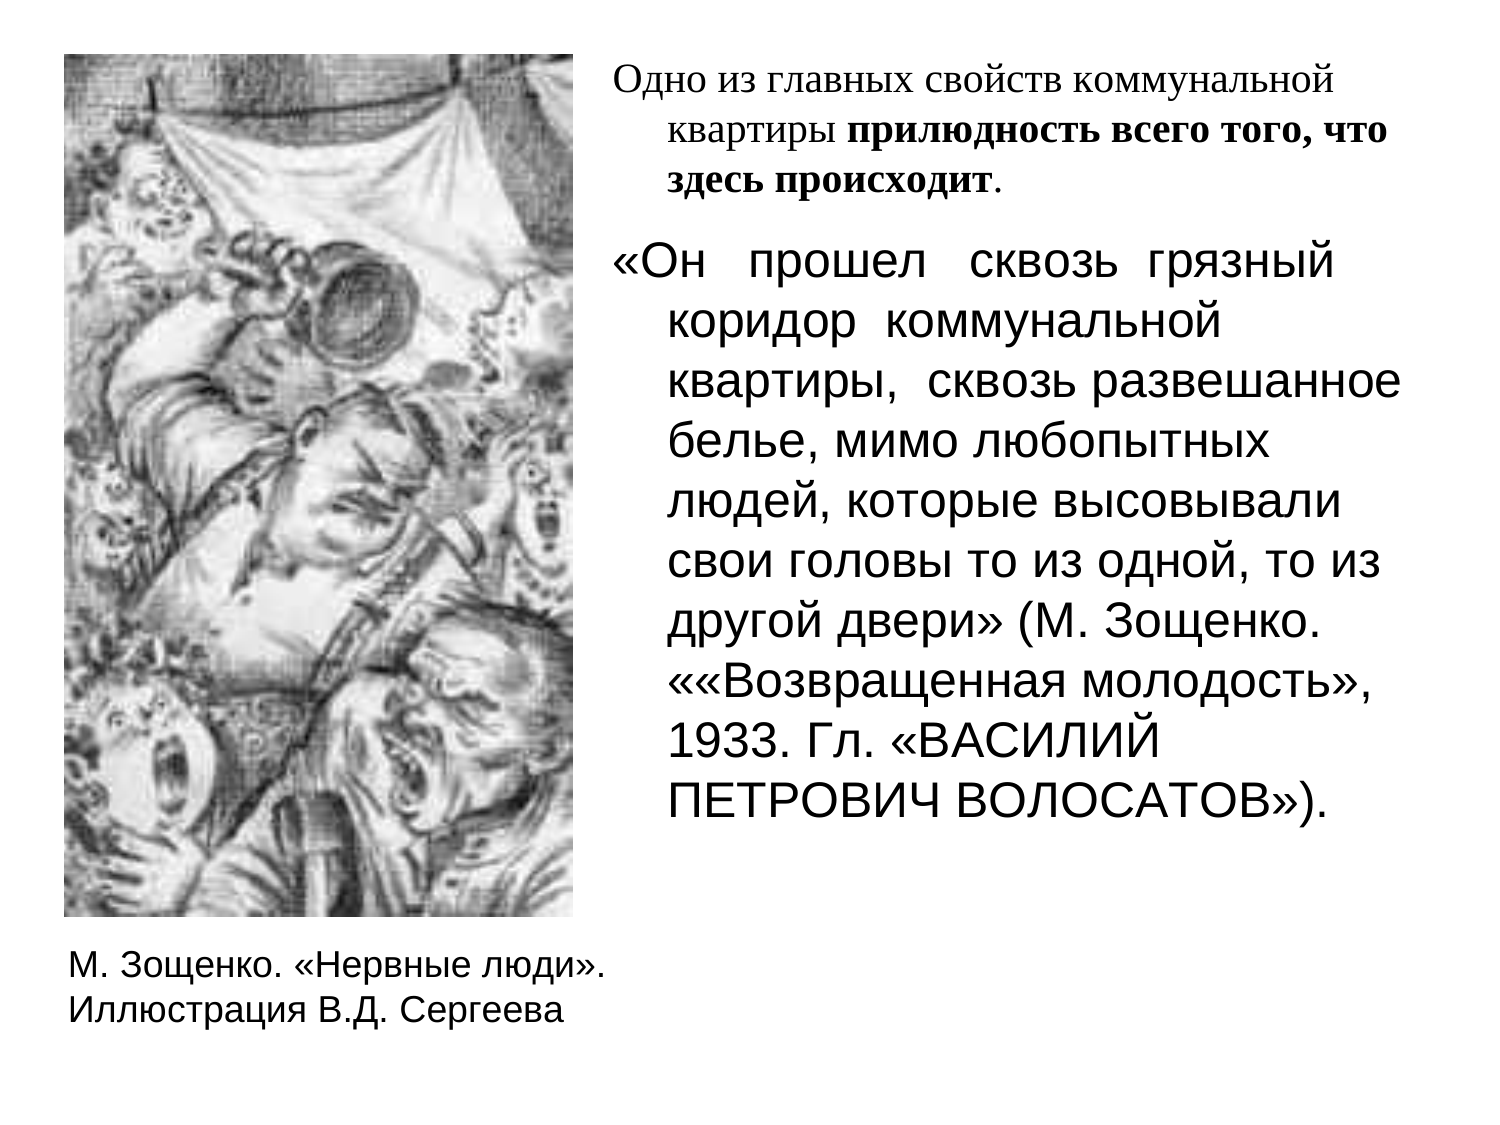

Одно из главных свойств коммунальной квартиры прилюдность всего того, что здесь происходит.
#
«Он прошел сквозь грязный коридор коммунальной квартиры, сквозь развешанное белье, мимо любопытных людей, которые высовывали свои головы то из одной, то из другой двери» (М. Зощенко. ««Возвращенная молодость», 1933. Гл. «ВАСИЛИЙ ПЕТРОВИЧ ВОЛОСАТОВ»).
М. Зощенко. «Нервные люди». Иллюстрация В.Д. Сергеева